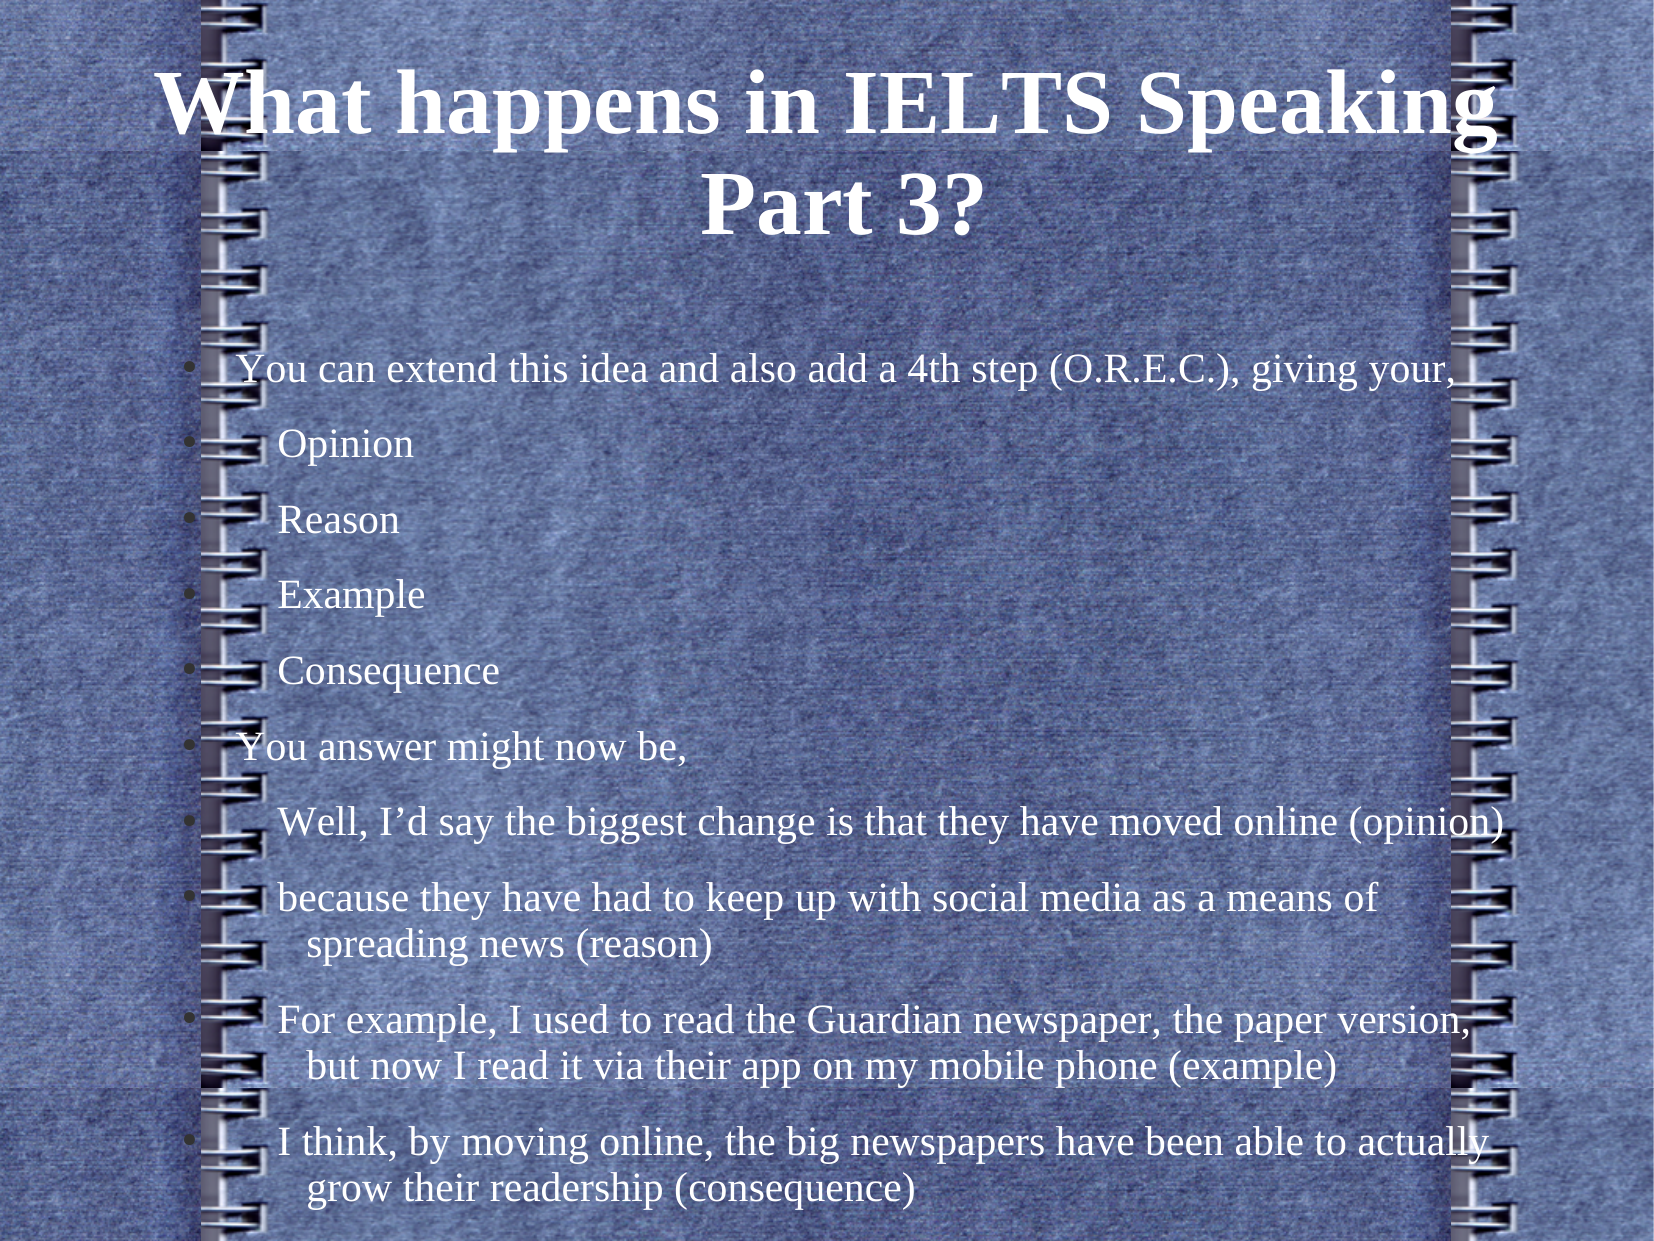

# What happens in IELTS Speaking Part 3?
You can extend this idea and also add a 4th step (O.R.E.C.), giving your,
 Opinion
 Reason
 Example
 Consequence
You answer might now be,
 Well, I’d say the biggest change is that they have moved online (opinion)
 because they have had to keep up with social media as a means of spreading news (reason)
 For example, I used to read the Guardian newspaper, the paper version, but now I read it via their app on my mobile phone (example)
 I think, by moving online, the big newspapers have been able to actually grow their readership (consequence)